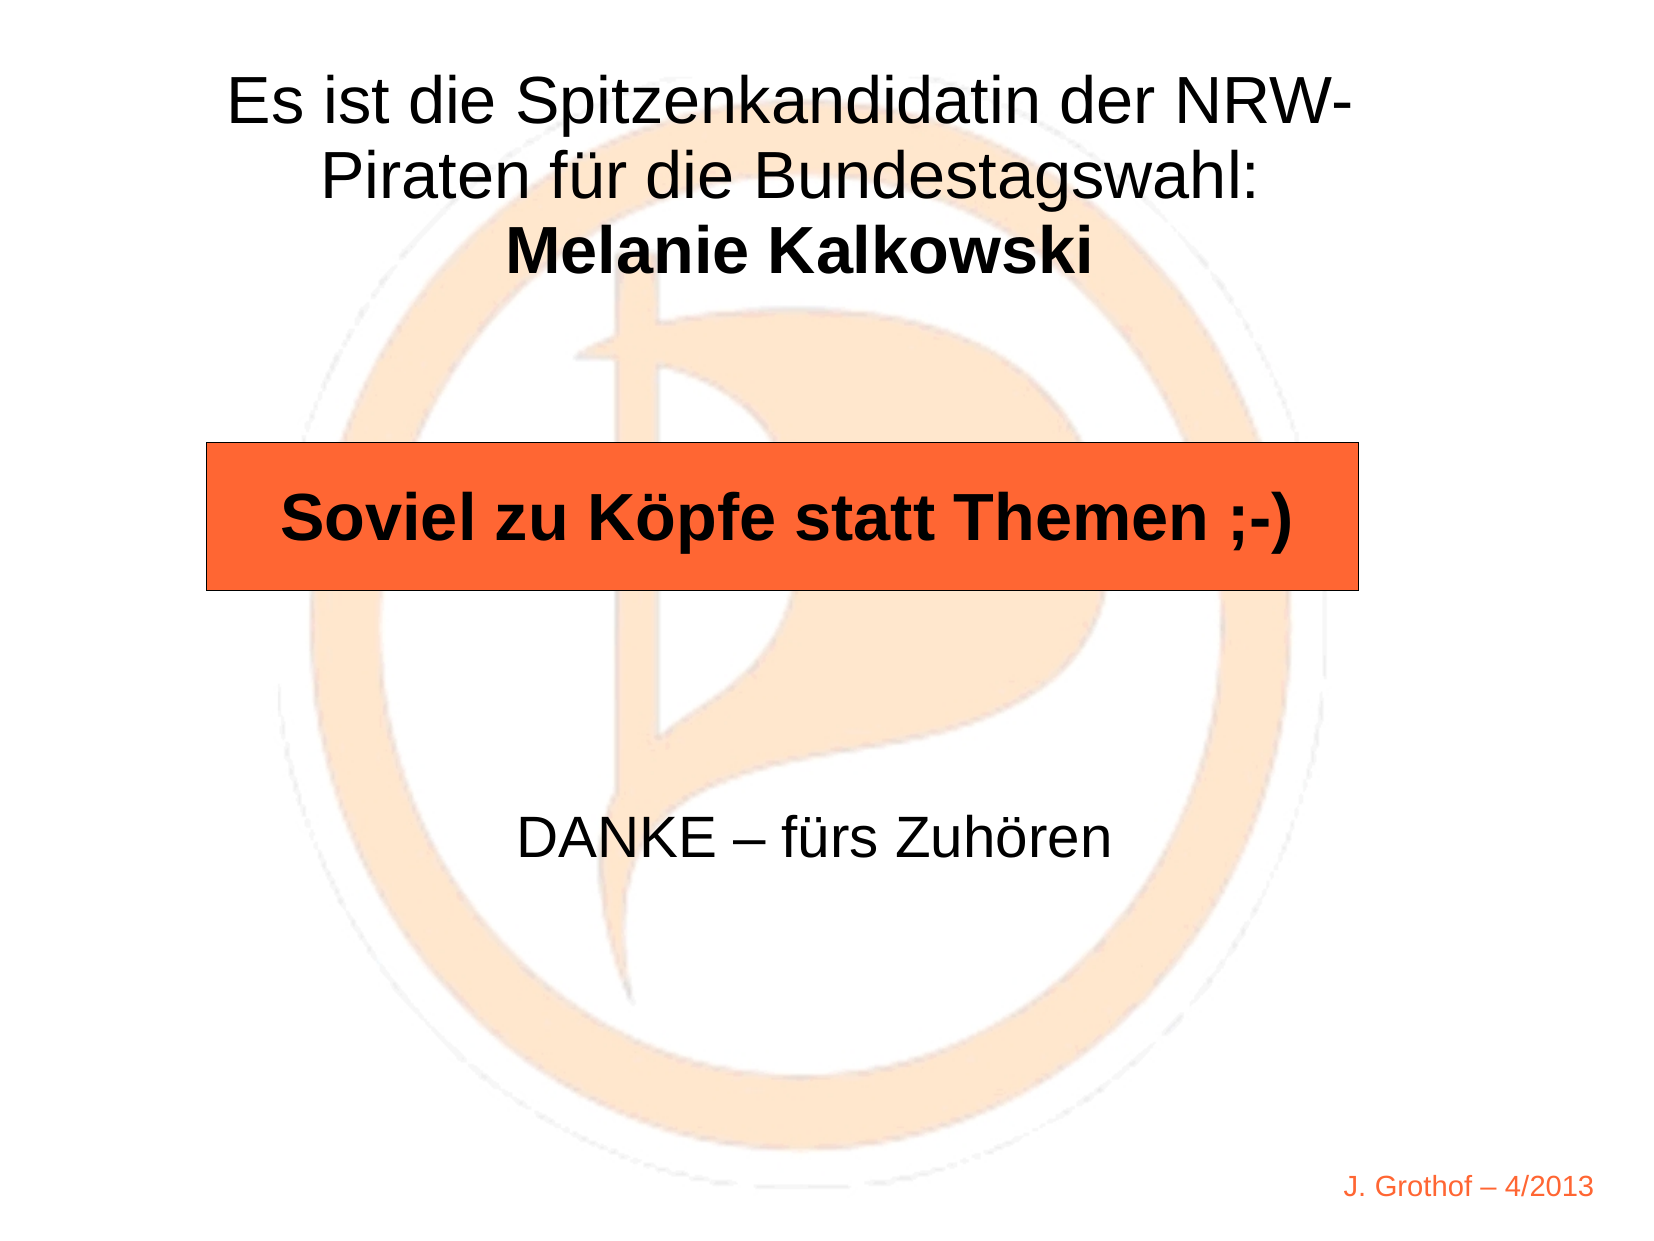

Es ist die Spitzenkandidatin der NRW-Piraten für die Bundestagswahl:
 Melanie Kalkowski
Soviel zu Köpfe statt Themen ;-)
DANKE – fürs Zuhören